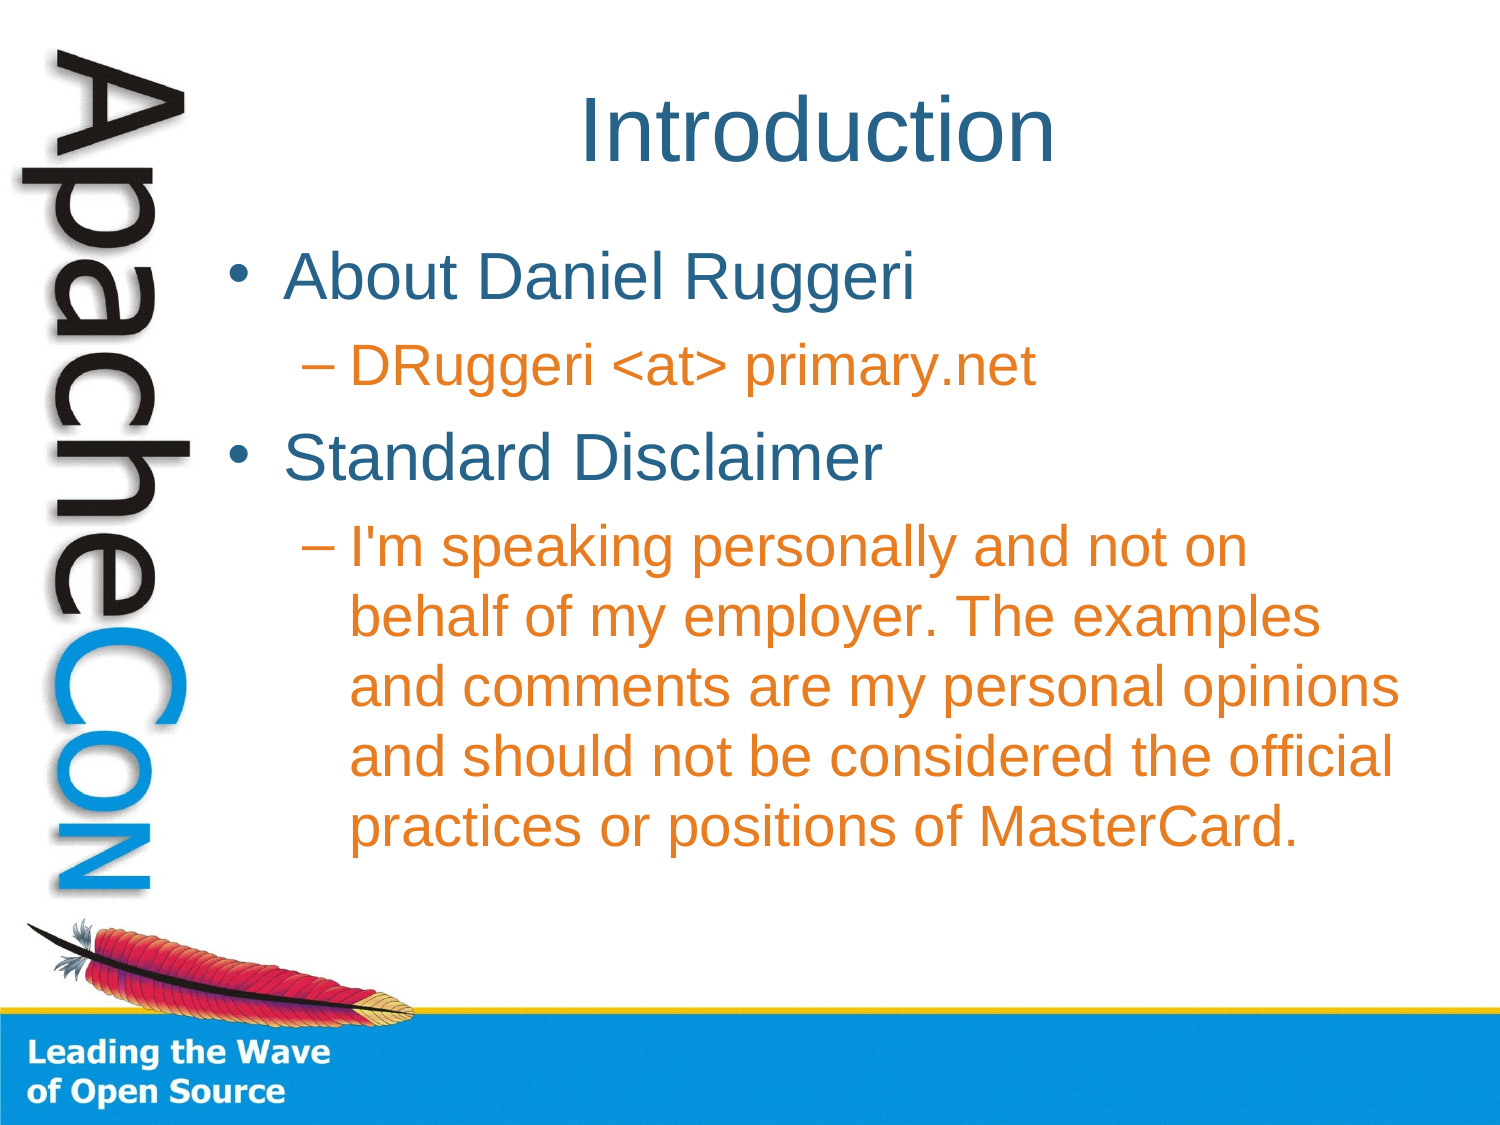

# Introduction
About Daniel Ruggeri
DRuggeri <at> primary.net
Standard Disclaimer
I'm speaking personally and not on behalf of my employer. The examples and comments are my personal opinions and should not be considered the official practices or positions of MasterCard.